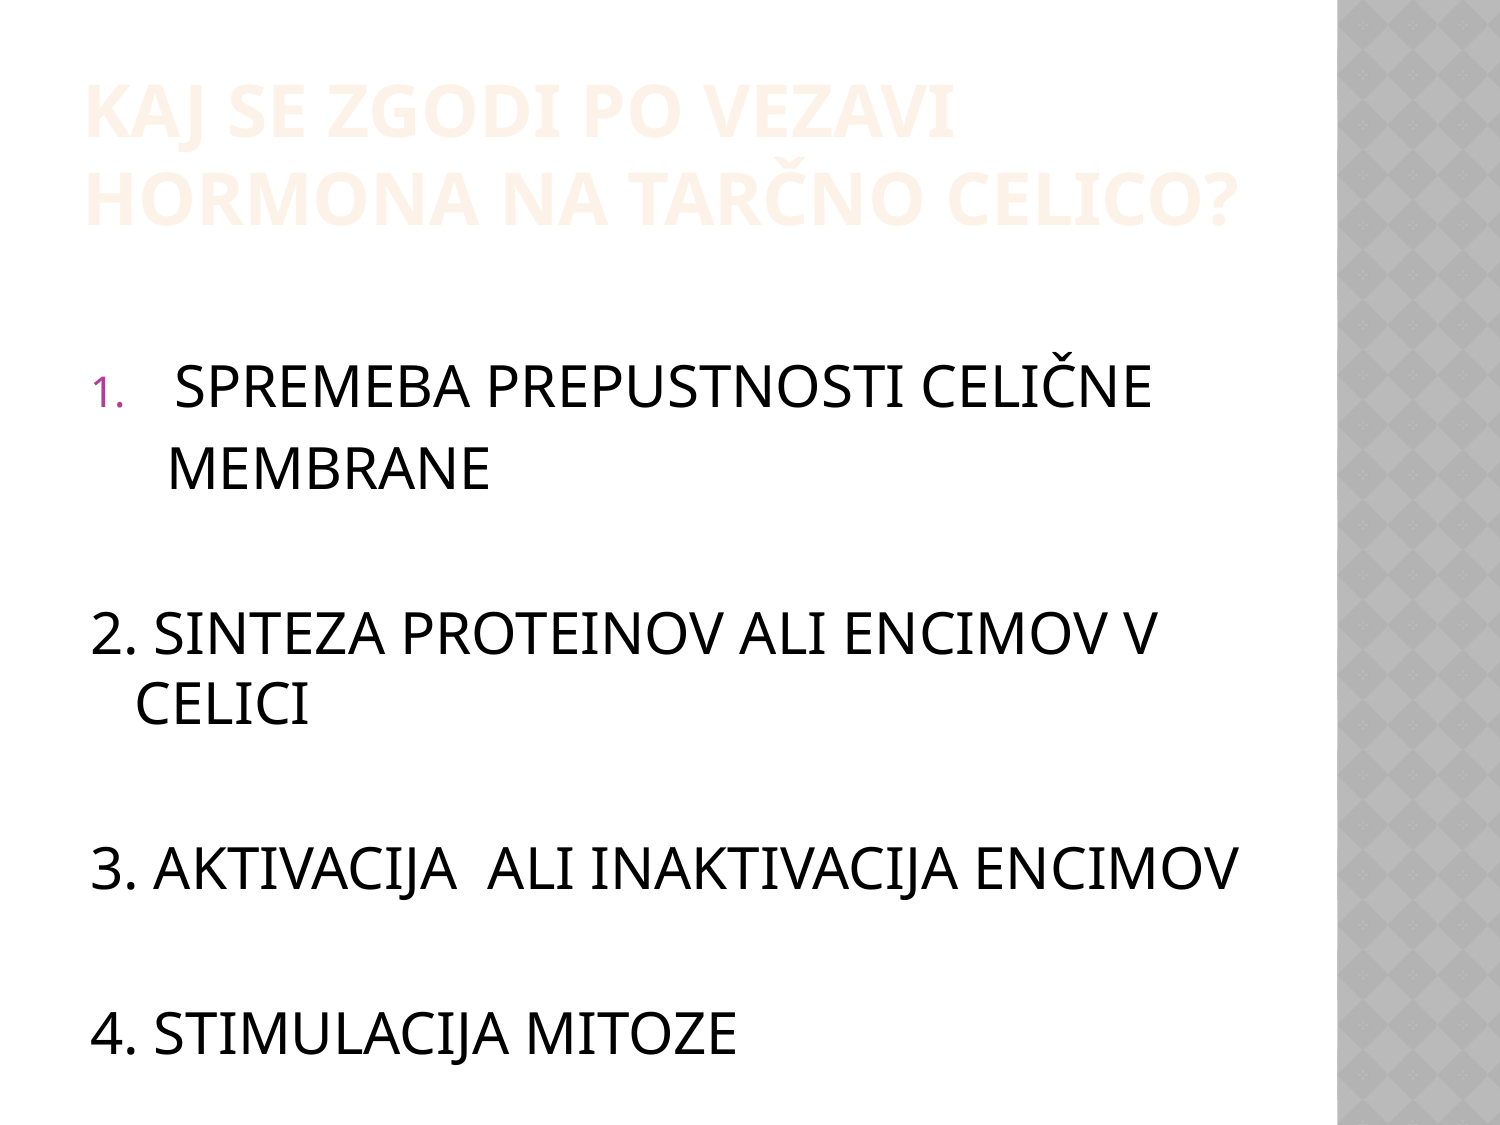

# KAJ SE ZGODI PO VEZAVI HORMONA NA TARČNO CELICO?
SPREMEBA PREPUSTNOSTI CELIČNE
 MEMBRANE
2. SINTEZA PROTEINOV ALI ENCIMOV V CELICI
3. AKTIVACIJA ALI INAKTIVACIJA ENCIMOV
4. STIMULACIJA MITOZE